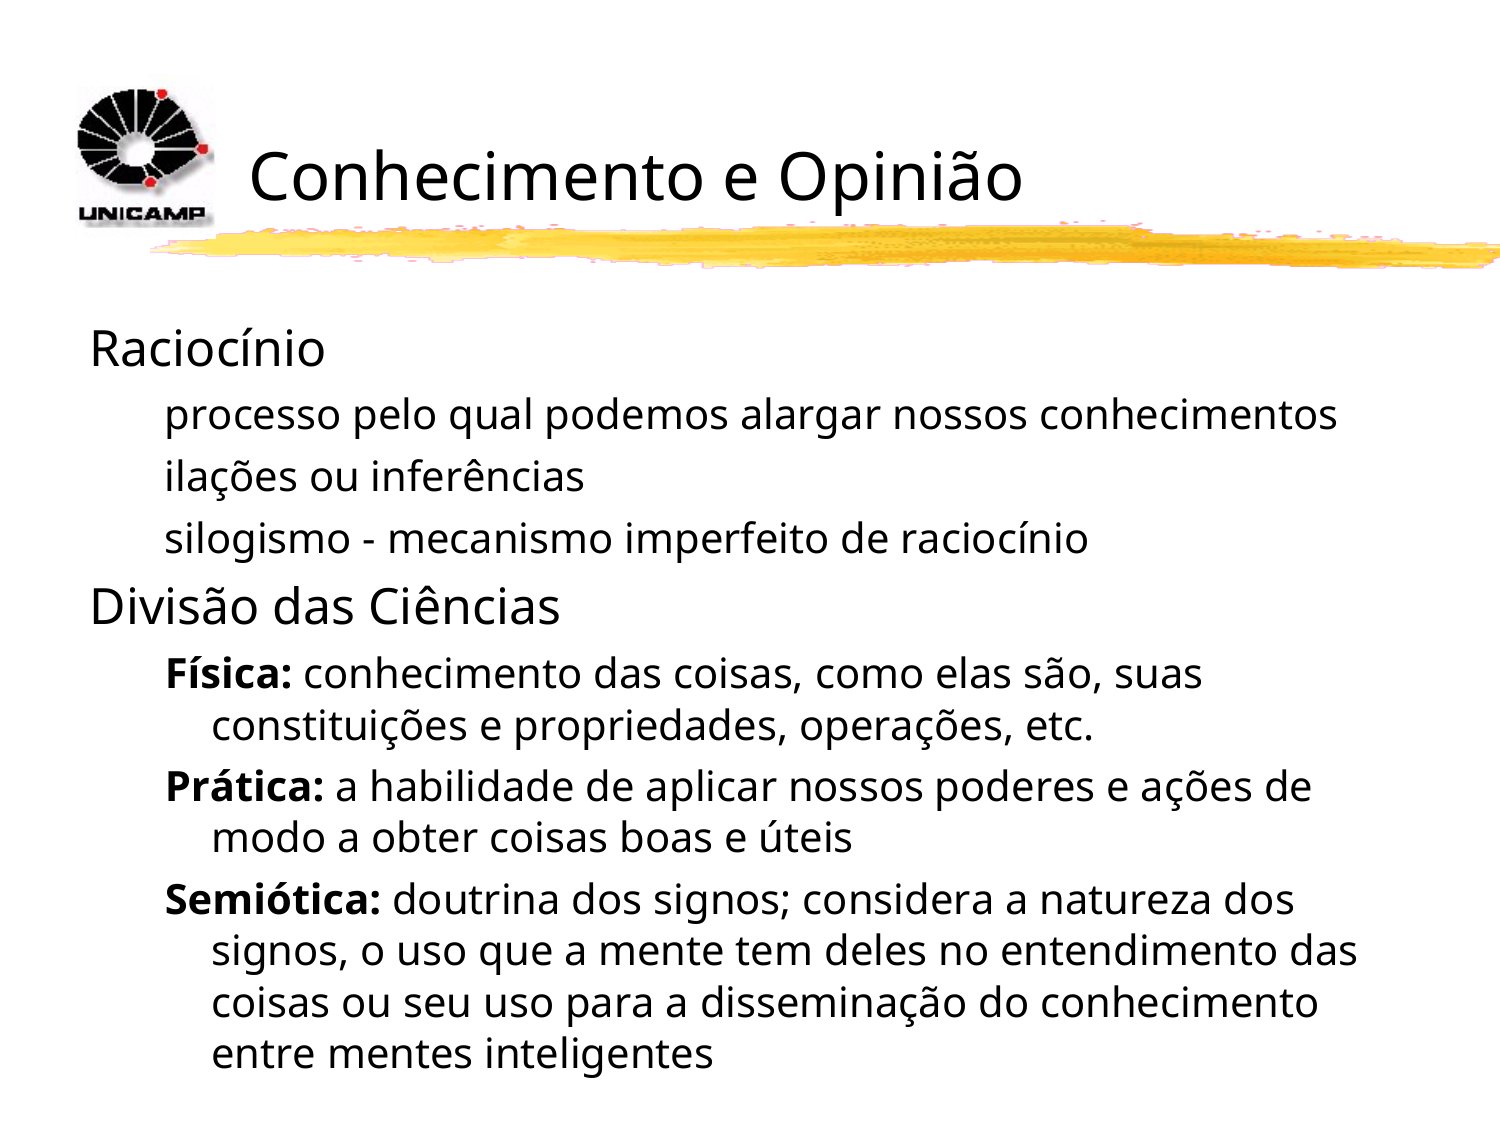

# Conhecimento e Opinião
Raciocínio
processo pelo qual podemos alargar nossos conhecimentos
ilações ou inferências
silogismo - mecanismo imperfeito de raciocínio
Divisão das Ciências
Física: conhecimento das coisas, como elas são, suas constituições e propriedades, operações, etc.
Prática: a habilidade de aplicar nossos poderes e ações de modo a obter coisas boas e úteis
Semiótica: doutrina dos signos; considera a natureza dos signos, o uso que a mente tem deles no entendimento das coisas ou seu uso para a disseminação do conhecimento entre mentes inteligentes